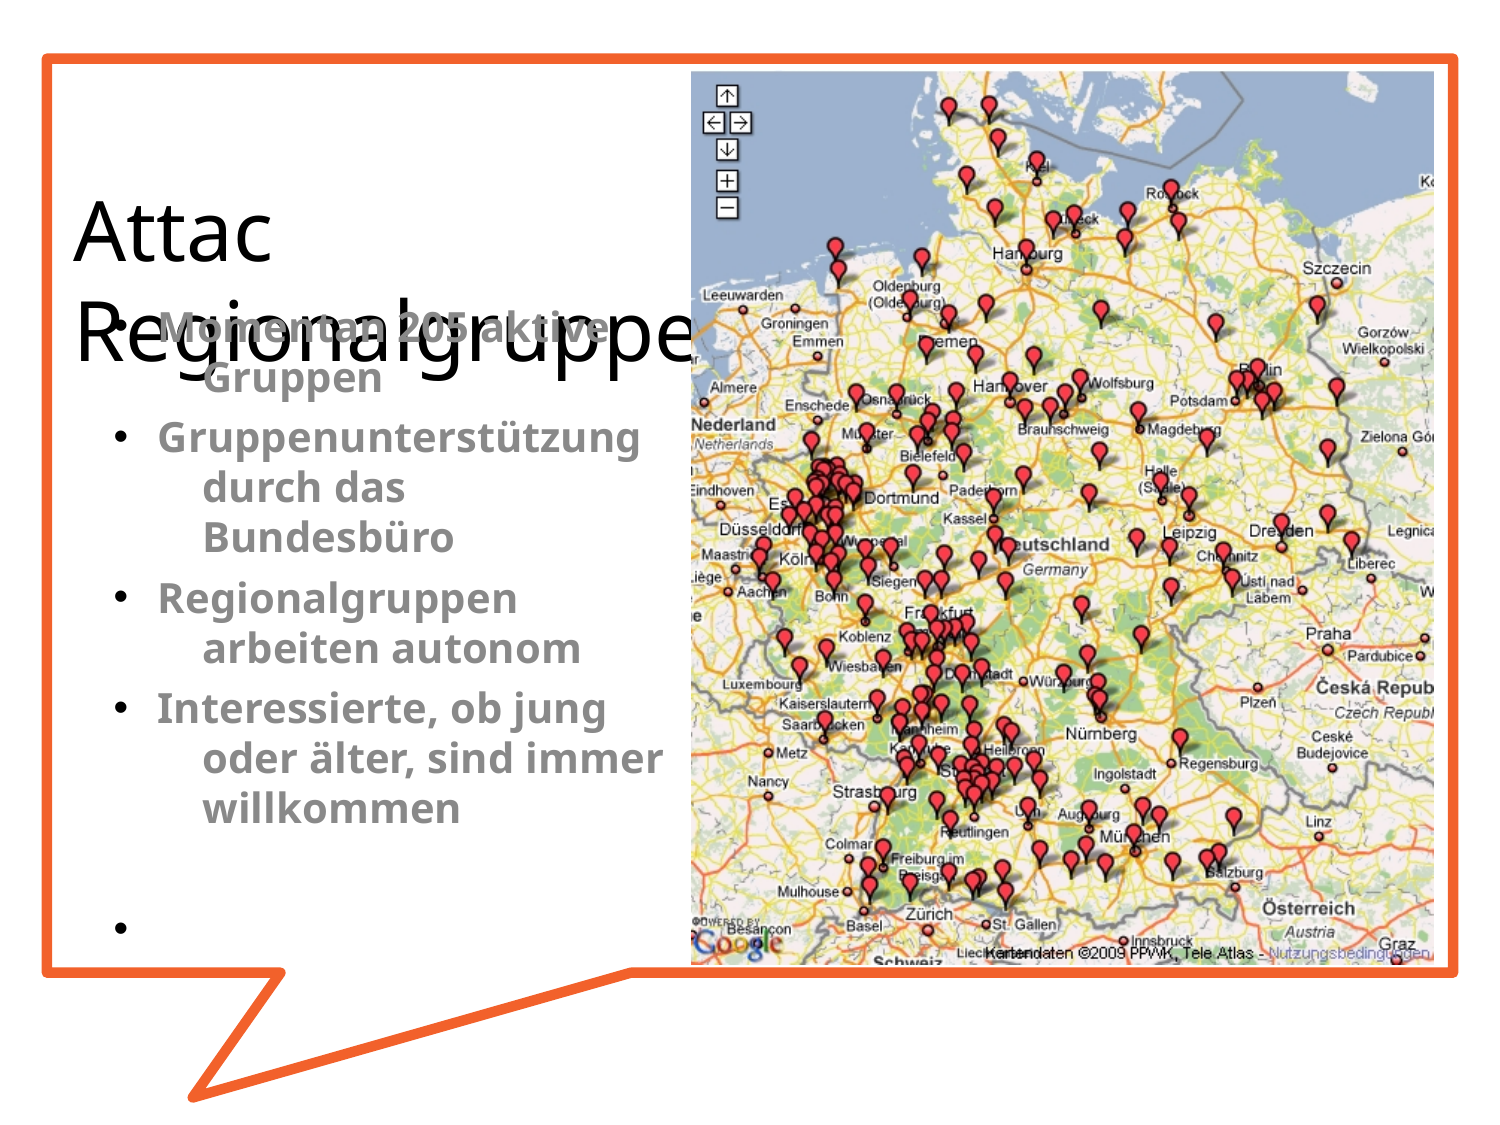

# Attac Regionalgruppen
Momentan 205 aktive Gruppen
Gruppenunterstützung durch das Bundesbüro
Regionalgruppen arbeiten autonom
Interessierte, ob jung oder älter, sind immer willkommen